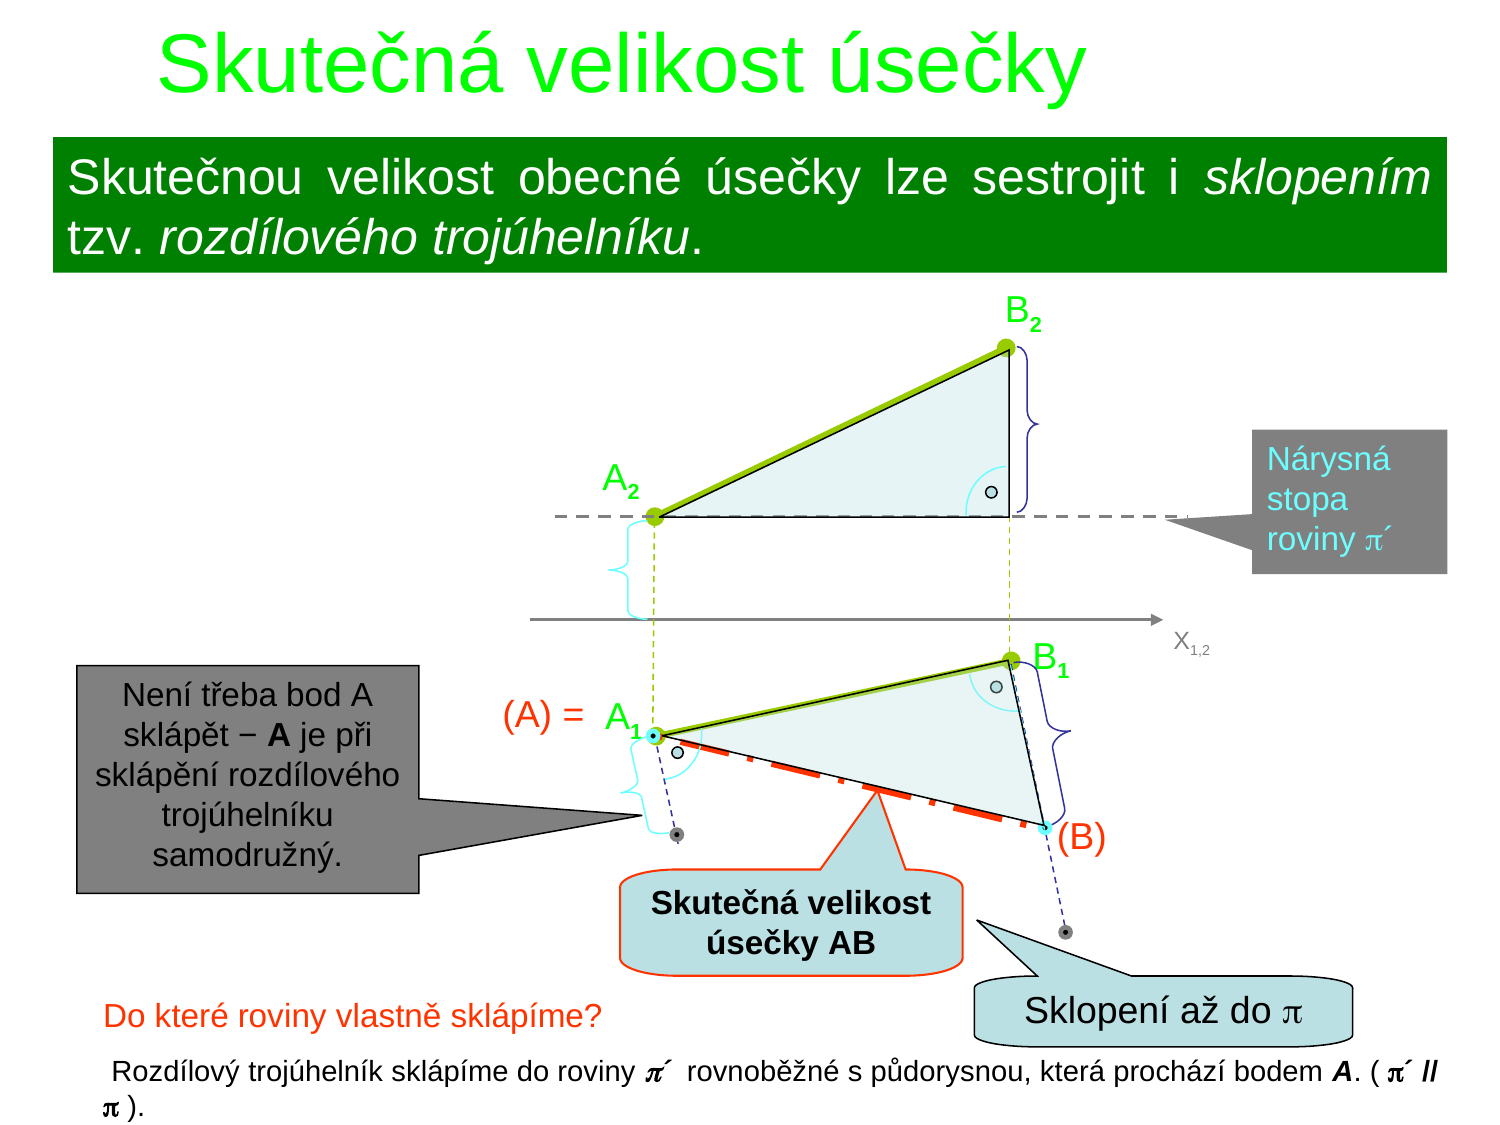

# Skutečná velikost úsečky
Skutečnou velikost obecné úsečky lze sestrojit i sklopením tzv. rozdílového trojúhelníku.
B2
Nárysná stopa roviny ´
A2
X1,2
B1
Není třeba bod A sklápět − A je při sklápění rozdílového trojúhelníku samodružný.
(A) =
A1
(B)
Skutečná velikost úsečky AB
Sklopení až do 
Do které roviny vlastně sklápíme?
 Rozdílový trojúhelník sklápíme do roviny ´ rovnoběžné s půdorysnou, která prochází bodem A. ( ´ //  ).